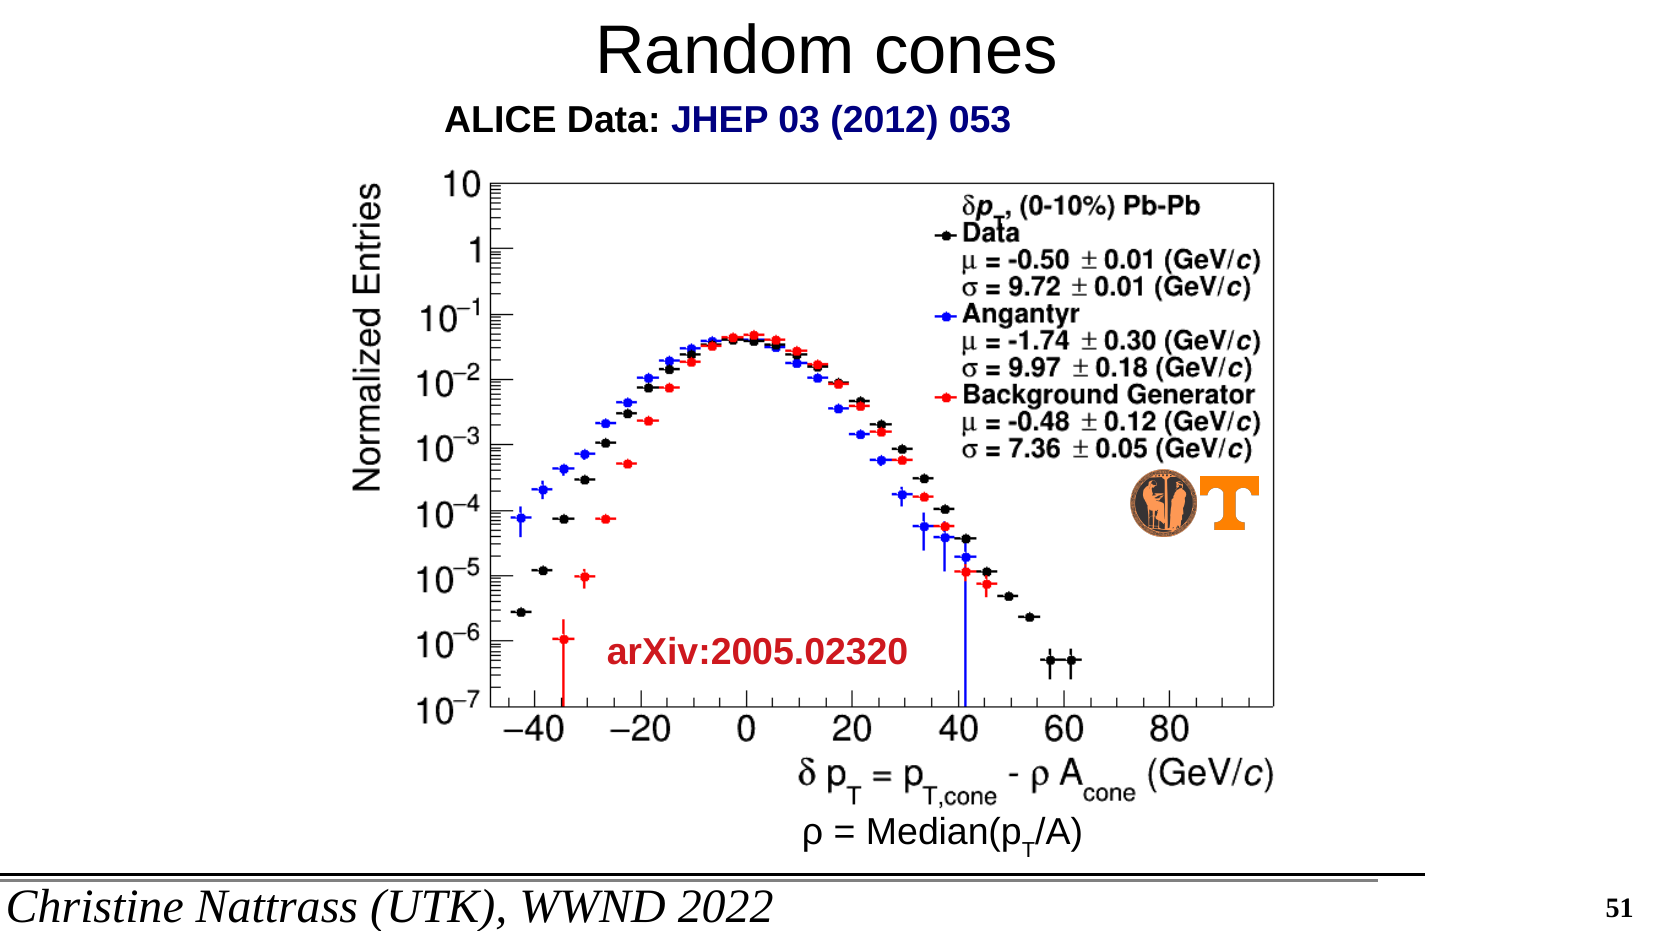

# Random cones
ALICE Data: JHEP 03 (2012) 053
arXiv:2005.02320
ρ = Median(pT/A)